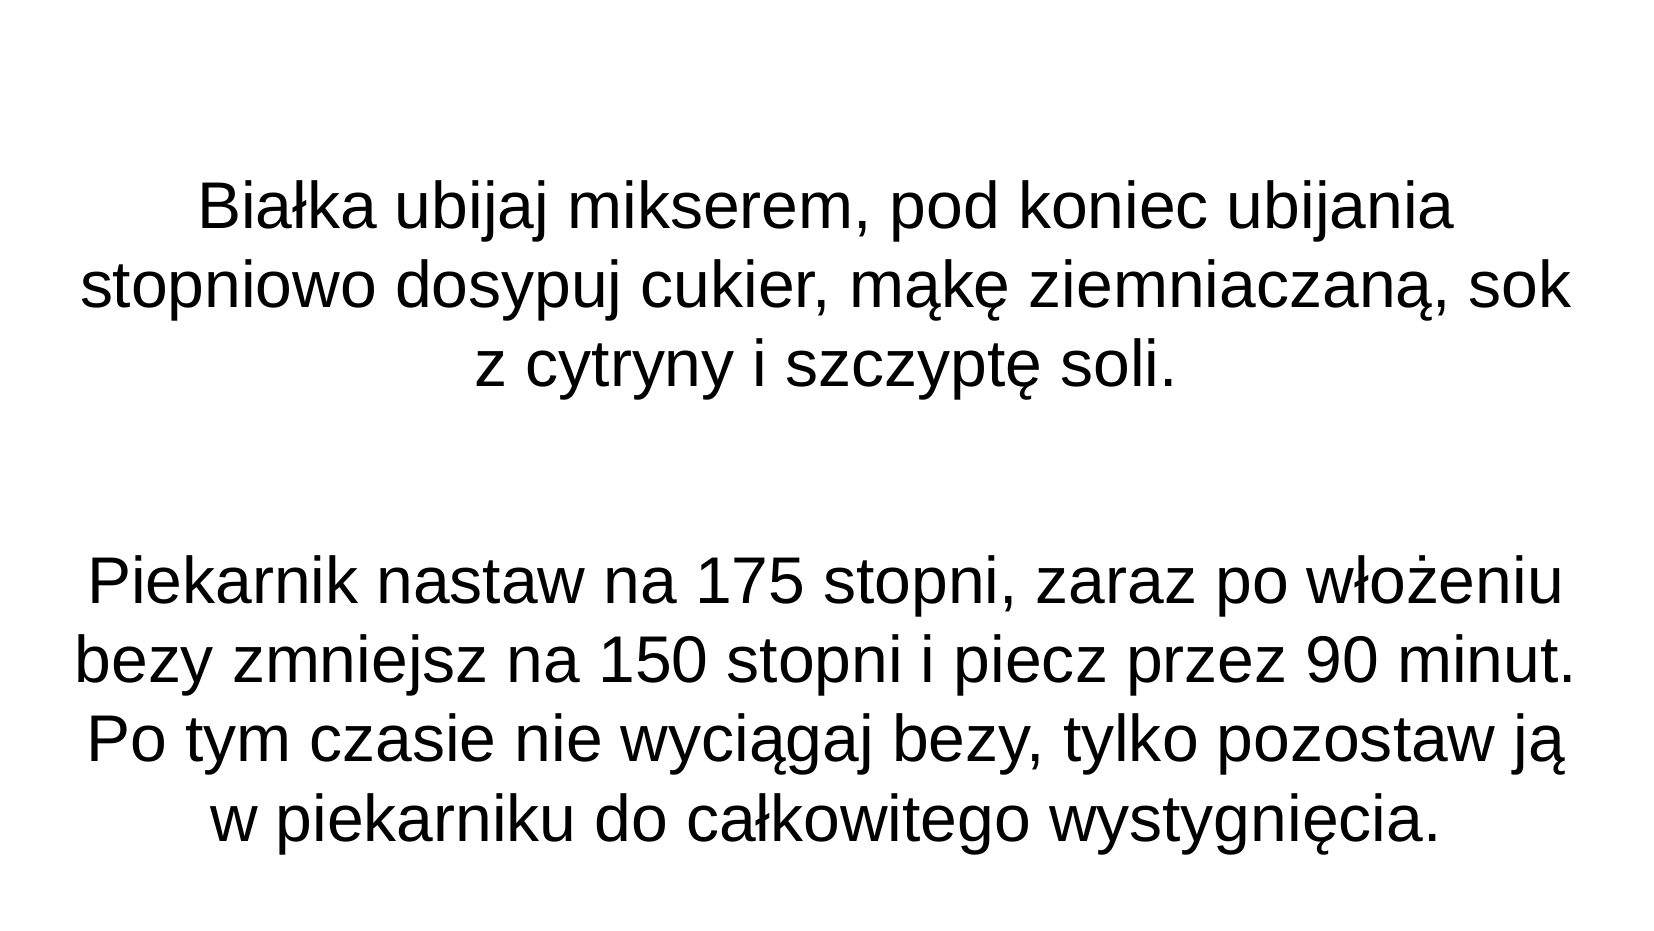

# Białka ubijaj mikserem, pod koniec ubijania stopniowo dosypuj cukier, mąkę ziemniaczaną, sok z cytryny i szczyptę soli.
Piekarnik nastaw na 175 stopni, zaraz po włożeniu bezy zmniejsz na 150 stopni i piecz przez 90 minut. Po tym czasie nie wyciągaj bezy, tylko pozostaw ją w piekarniku do całkowitego wystygnięcia.